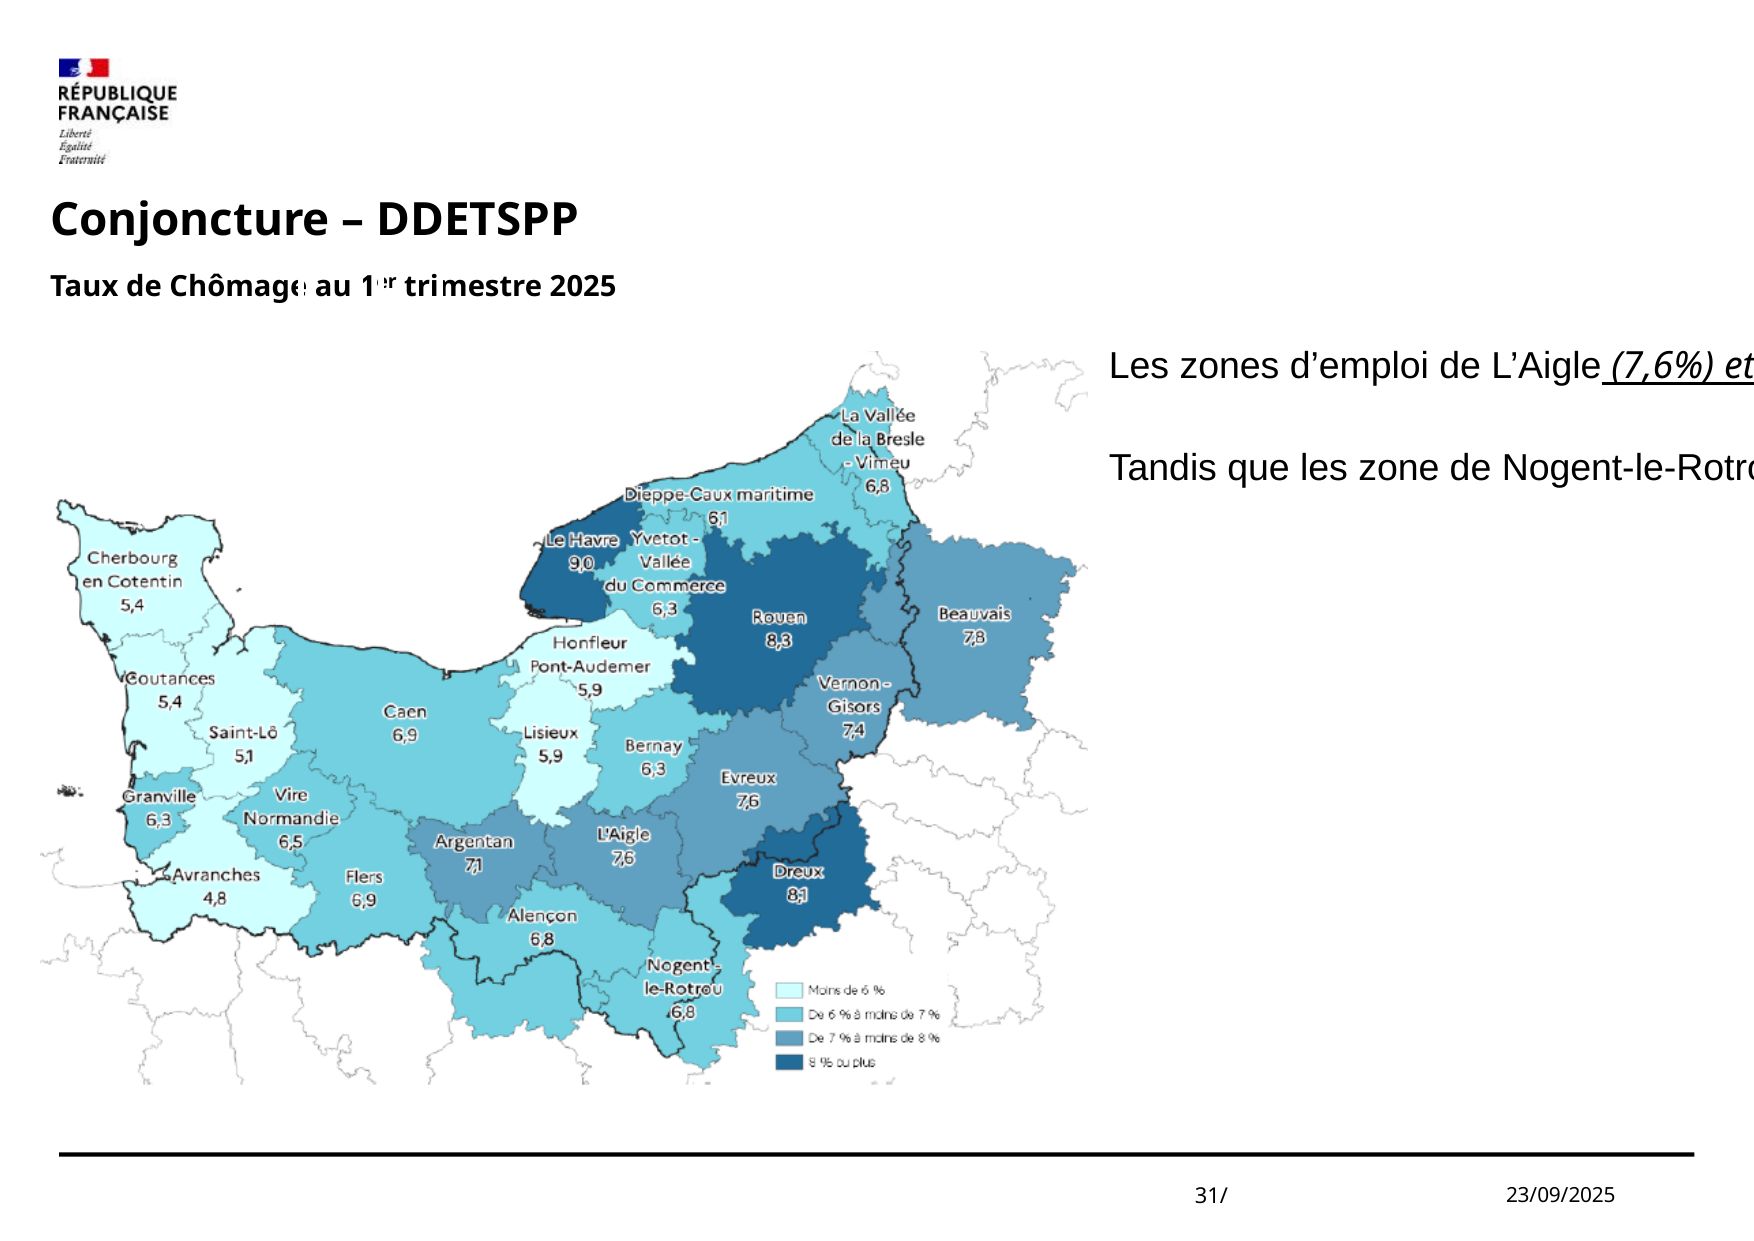

# Conjoncture – DDETSPP
Taux de Chômage au 1er trimestre 2025
Les zones d’emploi de L’Aigle (7,6%) et Argentan (7,1%) présentent les taux de chômage les plus élevés.
Tandis que les zone de Nogent-le-Rotrou et Alençon présentent des taux légèrement inférieurs (6,8%).